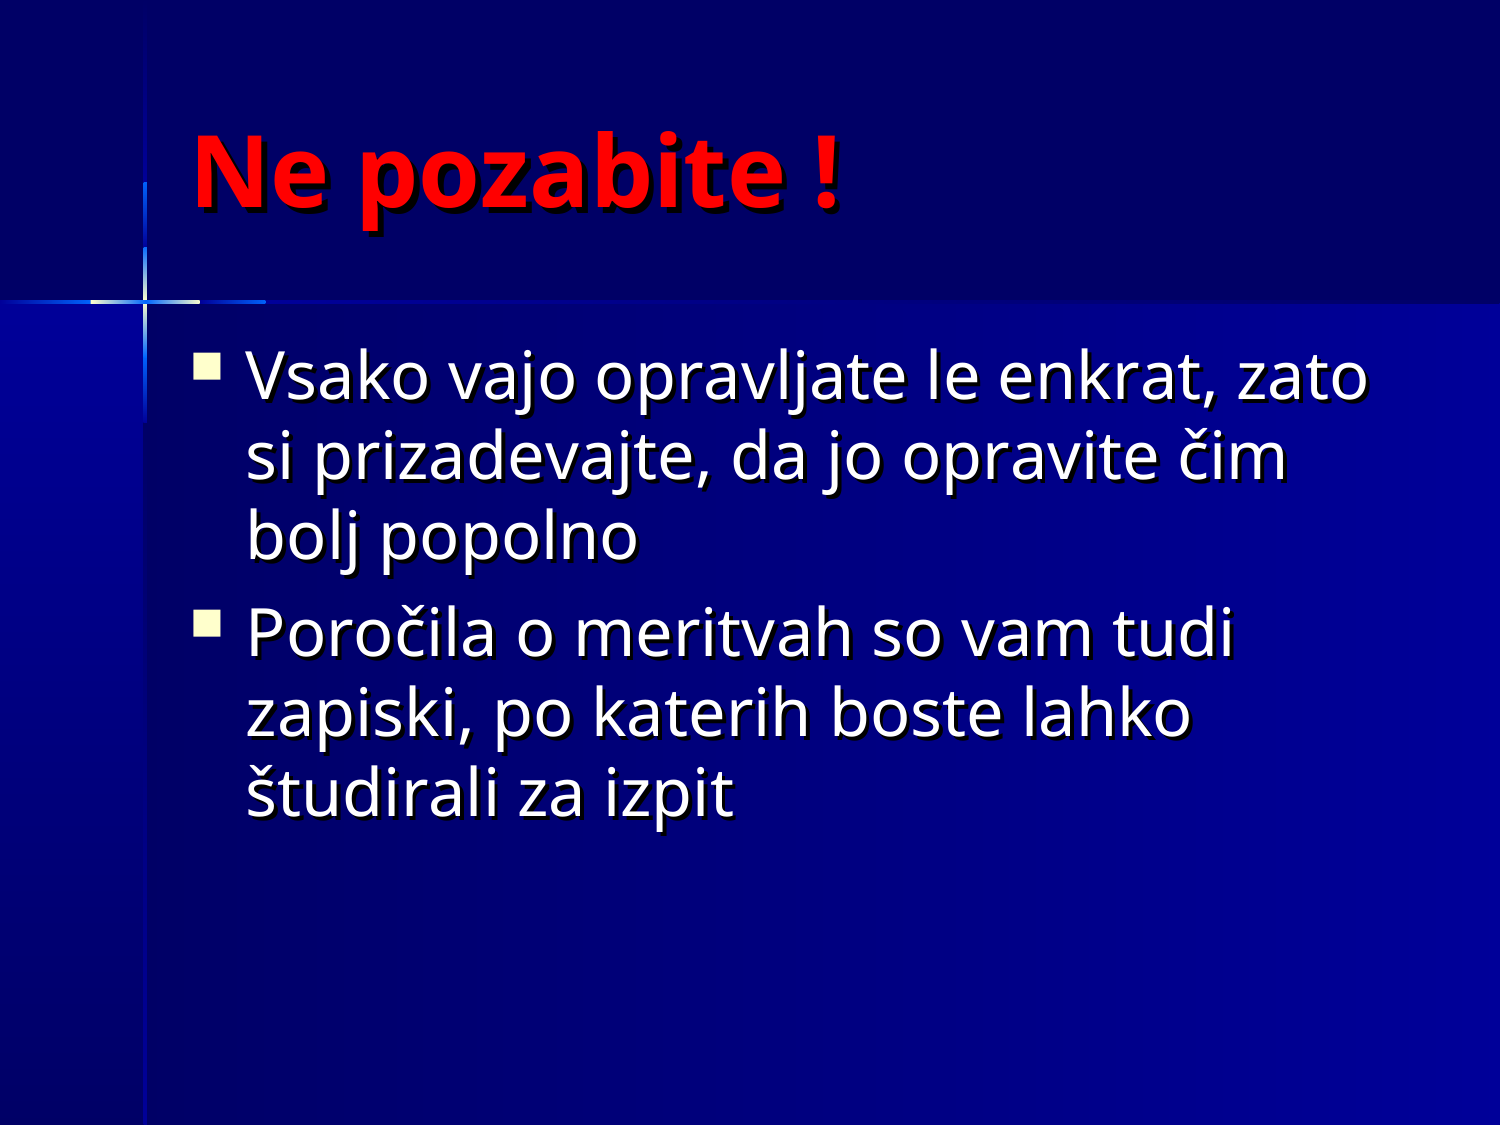

# Ne pozabite !
Vsako vajo opravljate le enkrat, zato si prizadevajte, da jo opravite čim bolj popolno
Poročila o meritvah so vam tudi zapiski, po katerih boste lahko študirali za izpit